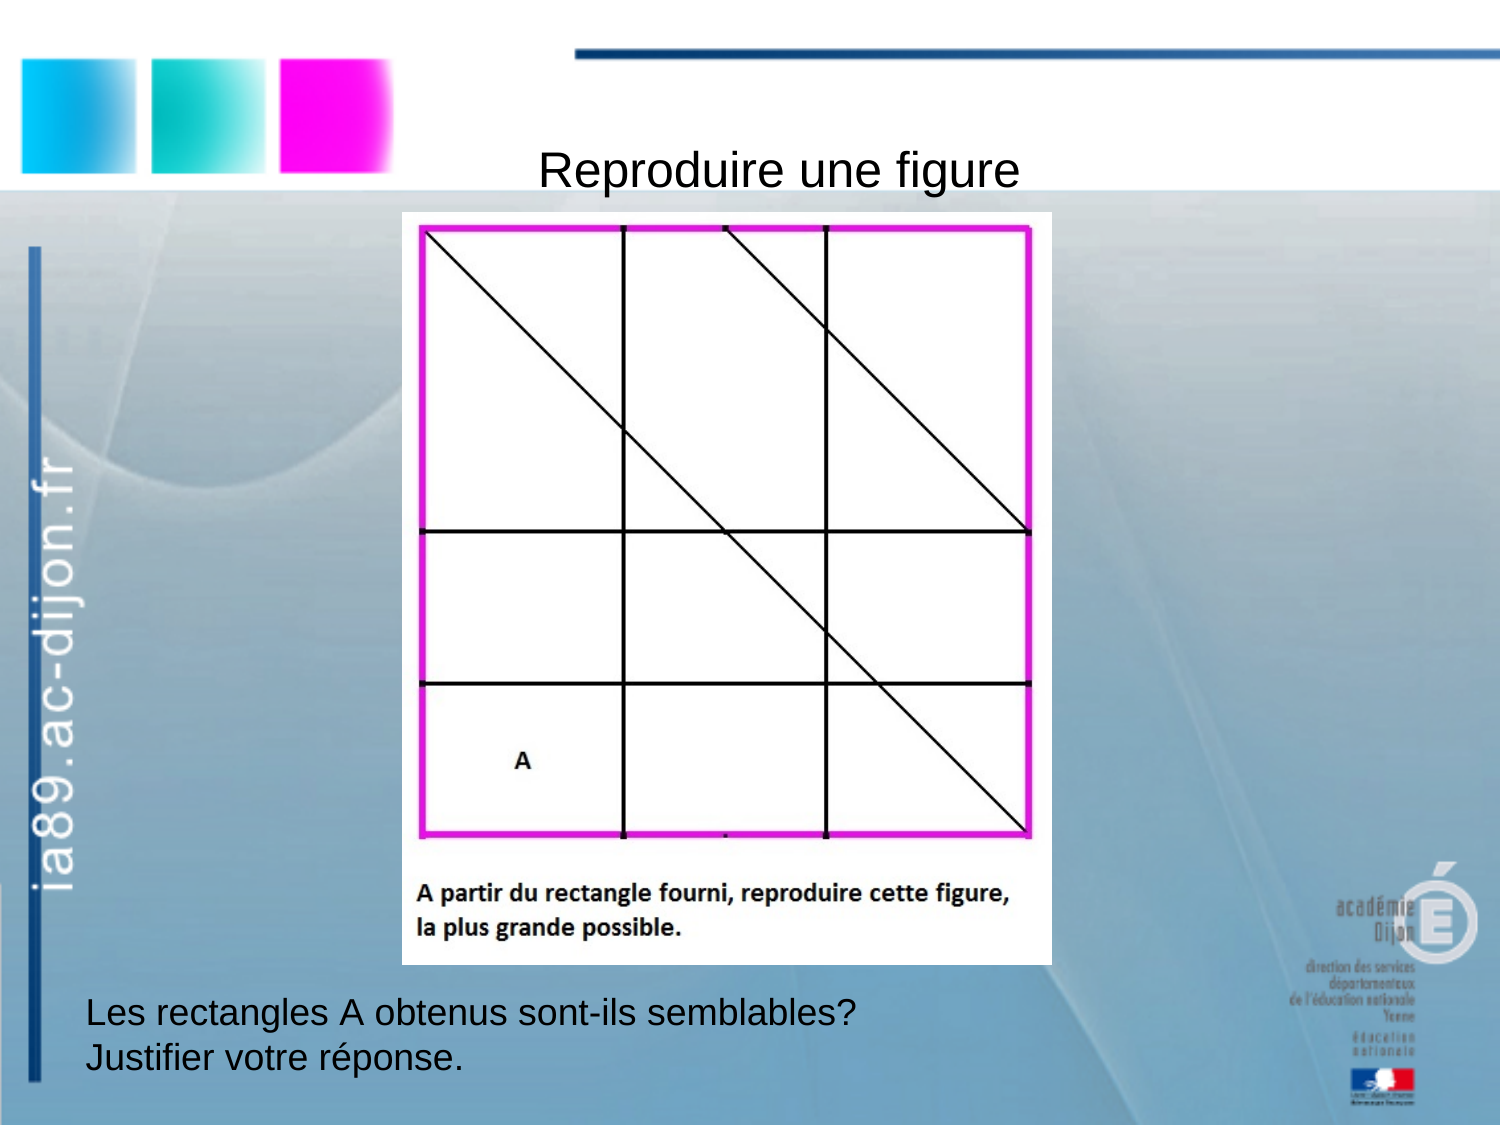

Reproduire une figure
Les rectangles A obtenus sont-ils semblables?
Justifier votre réponse.